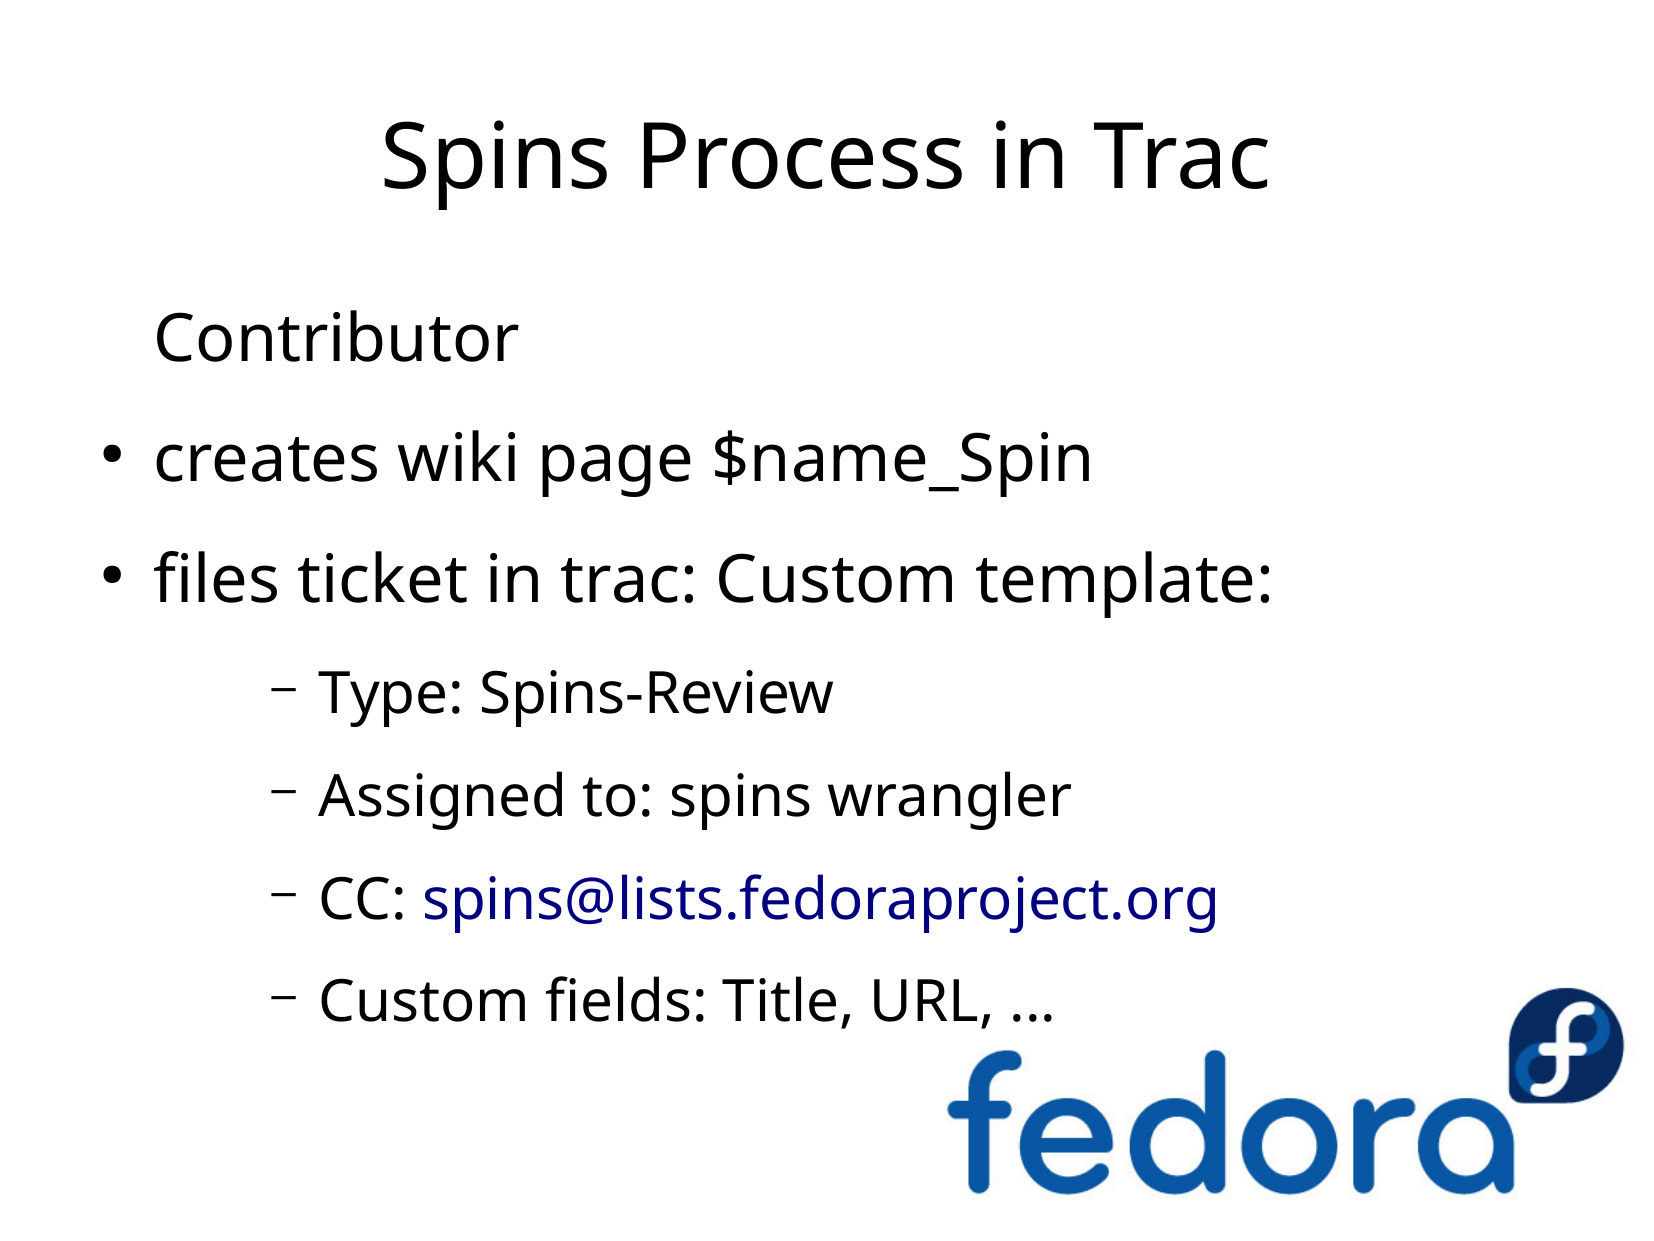

# Spins Process in Trac
Contributor
creates wiki page $name_Spin
files ticket in trac: Custom template:
Type: Spins-Review
Assigned to: spins wrangler
CC: spins@lists.fedoraproject.org
Custom fields: Title, URL, ...